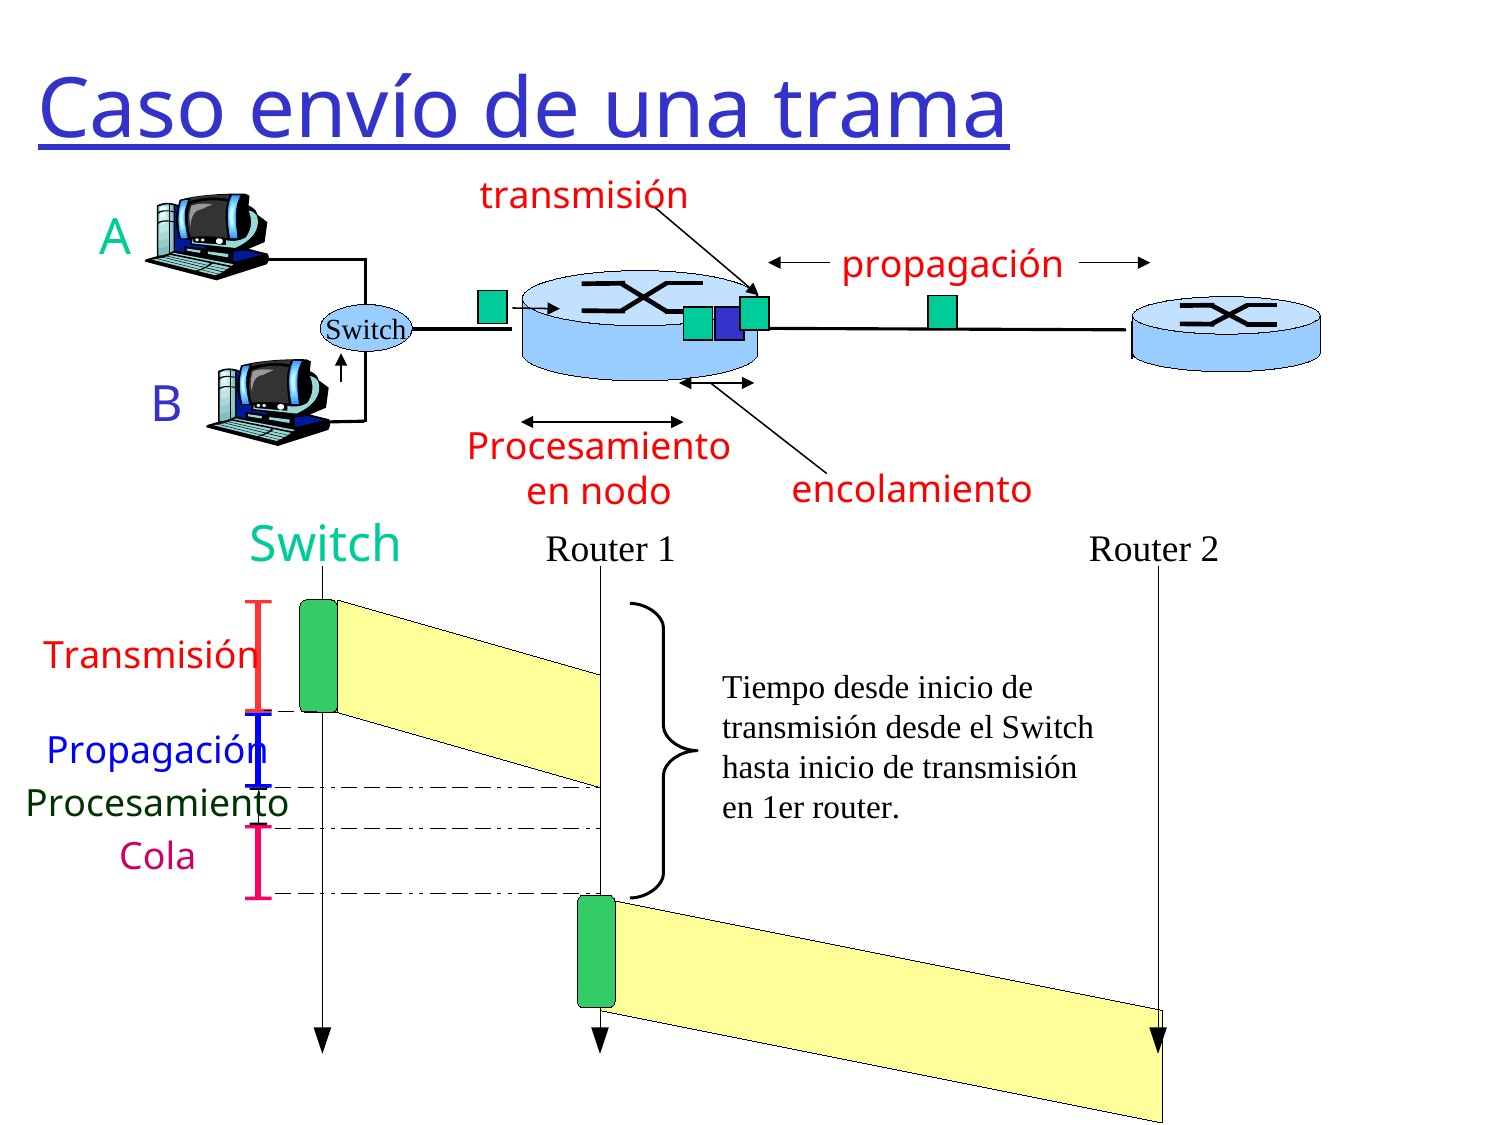

# Caso envío de una trama
transmisión
A
propagación
Switch
B
Procesamiento
en nodo
encolamiento
Switch
Router 1
Router 2
Transmisión
Tiempo desde inicio de
transmisión desde el Switch
hasta inicio de transmisión
en 1er router.
Propagación
Procesamiento
Cola